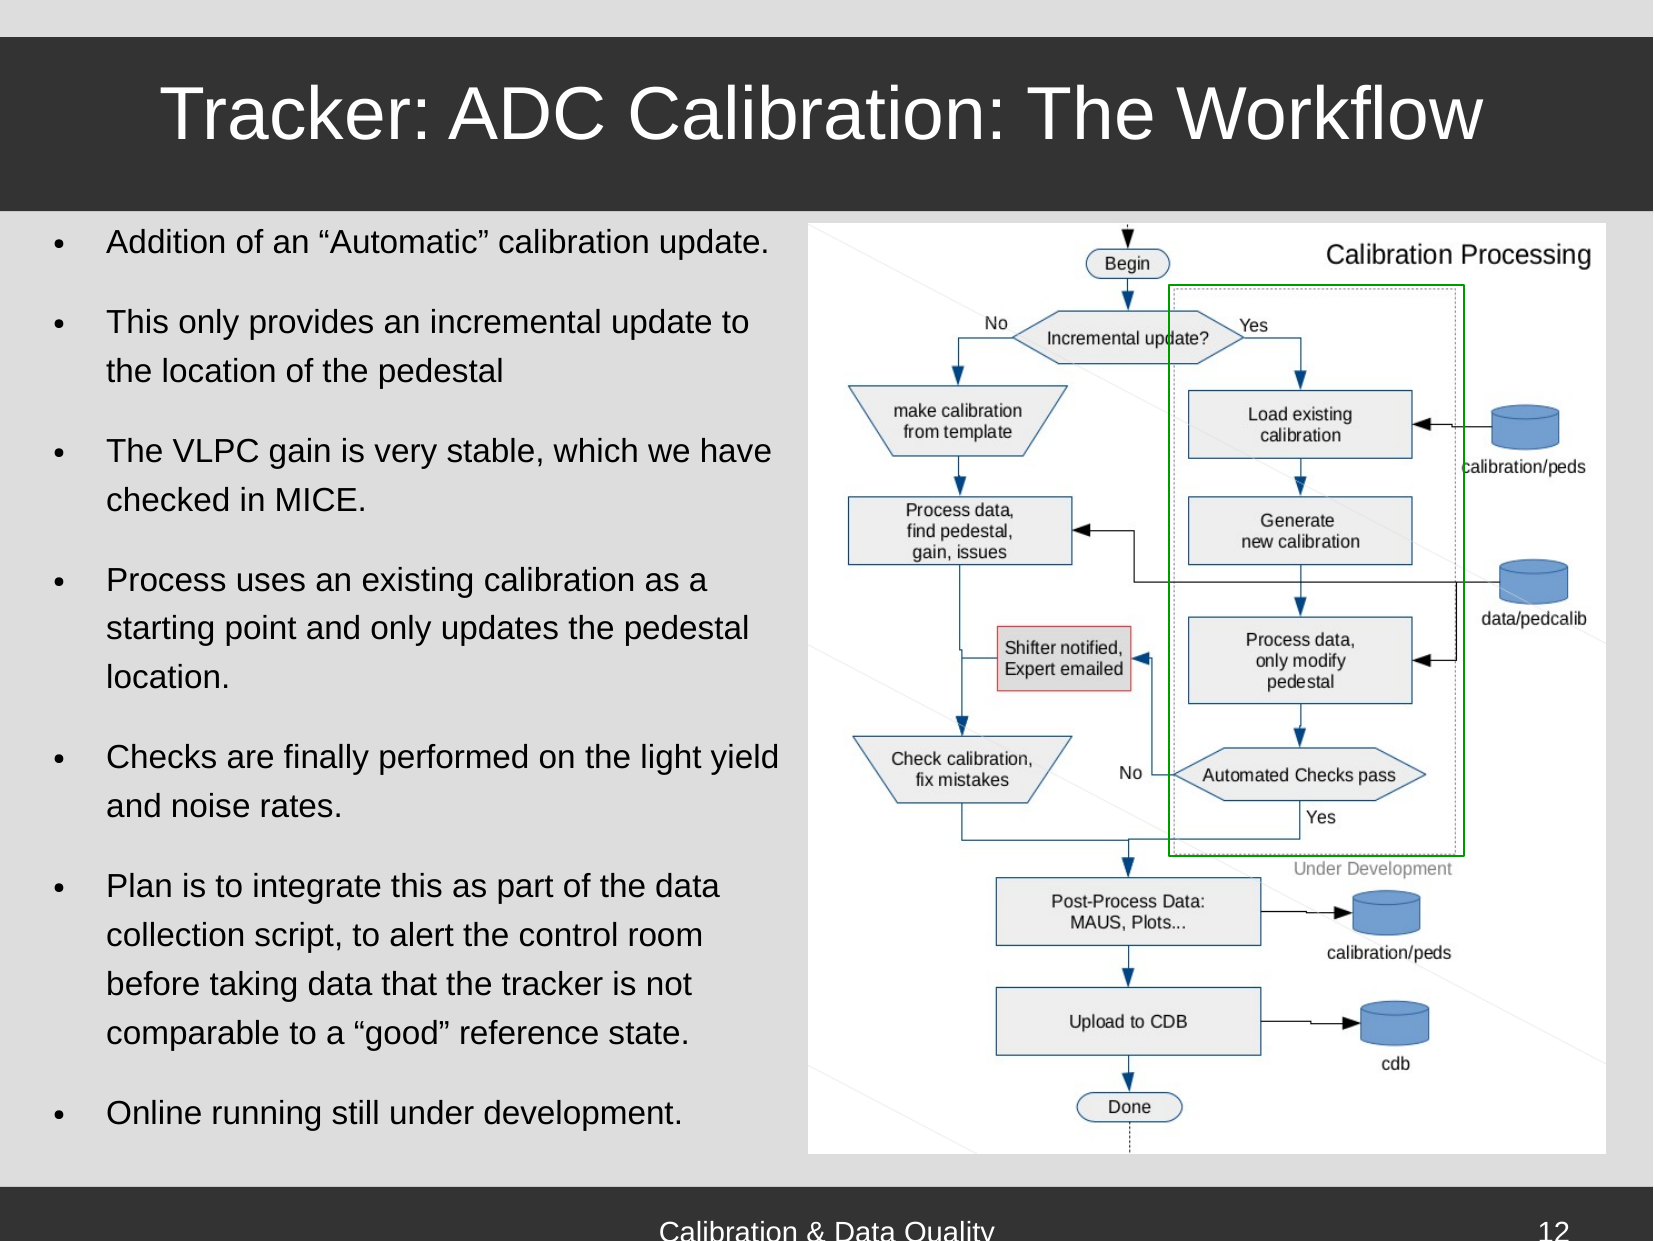

Tracker: ADC Calibration: The Workflow
Addition of an “Automatic” calibration update.
●
This only provides an incremental update to
●
the location of the pedestal
The VLPC gain is very stable, which we have
●
checked in MICE.
Process uses an existing calibration as a
●
starting point and only updates the pedestal
location.
Checks are finally performed on the light yield
●
and noise rates.
Plan is to integrate this as part of the data
●
collection script, to alert the control room
before taking data that the tracker is not
comparable to a “good” reference state.
Online running still under development.
●
Calibration & Data Quality
12